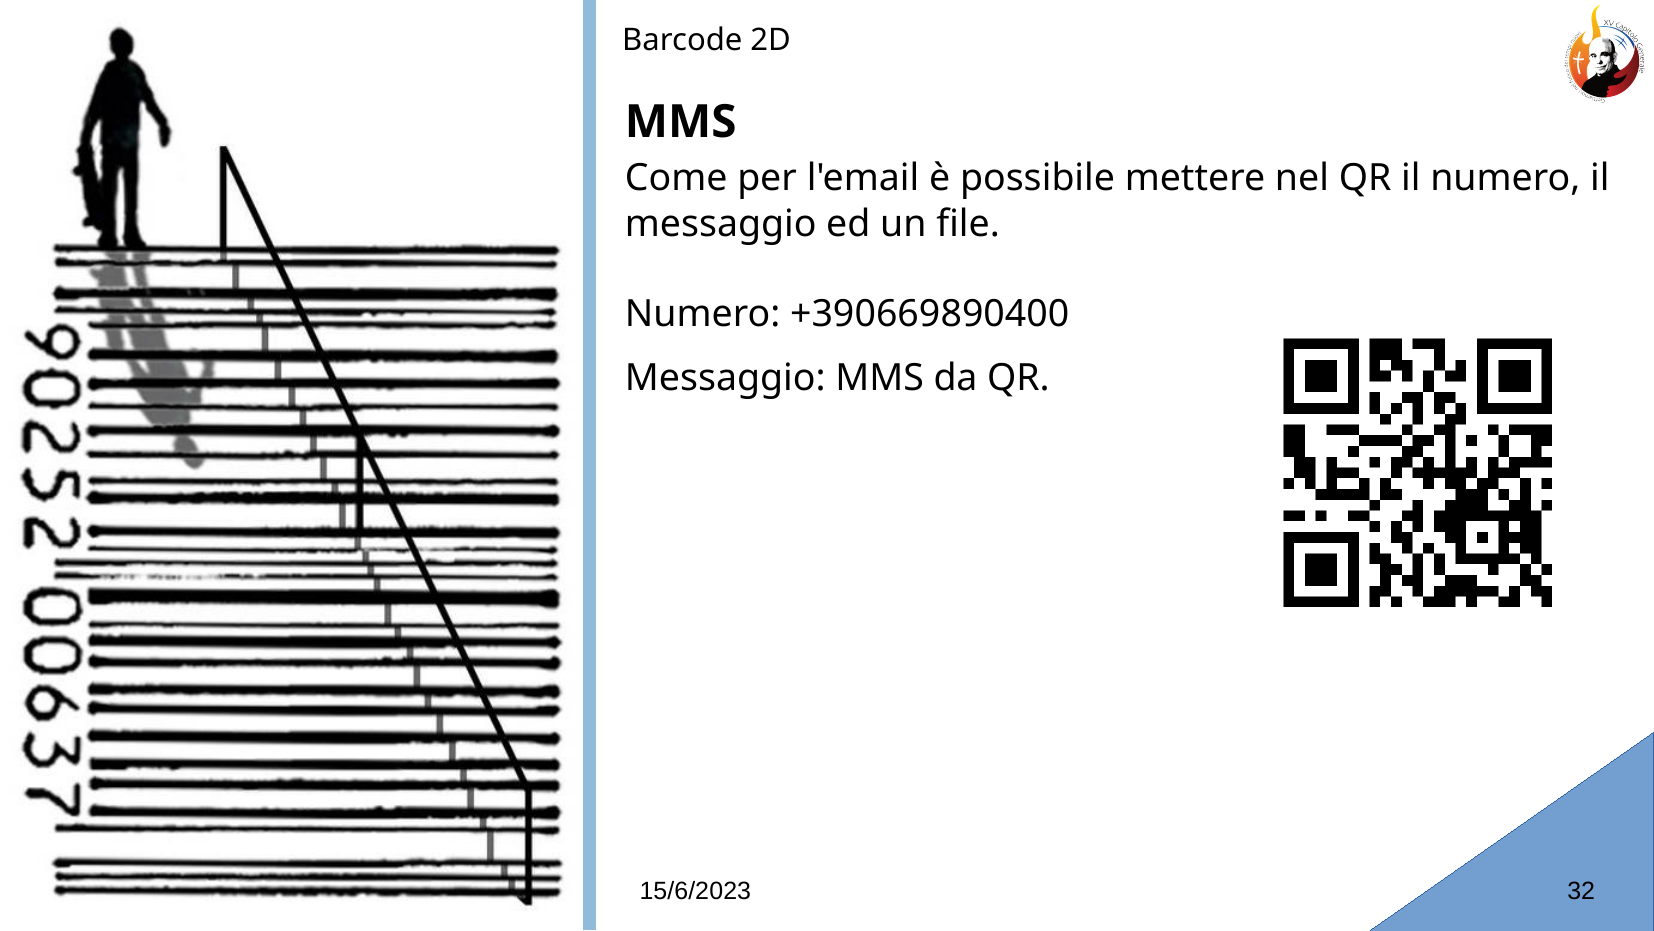

Barcode 2D
# MMS
Come per l'email è possibile mettere nel QR il numero, il messaggio ed un file.
Numero: +390669890400
Messaggio: MMS da QR.